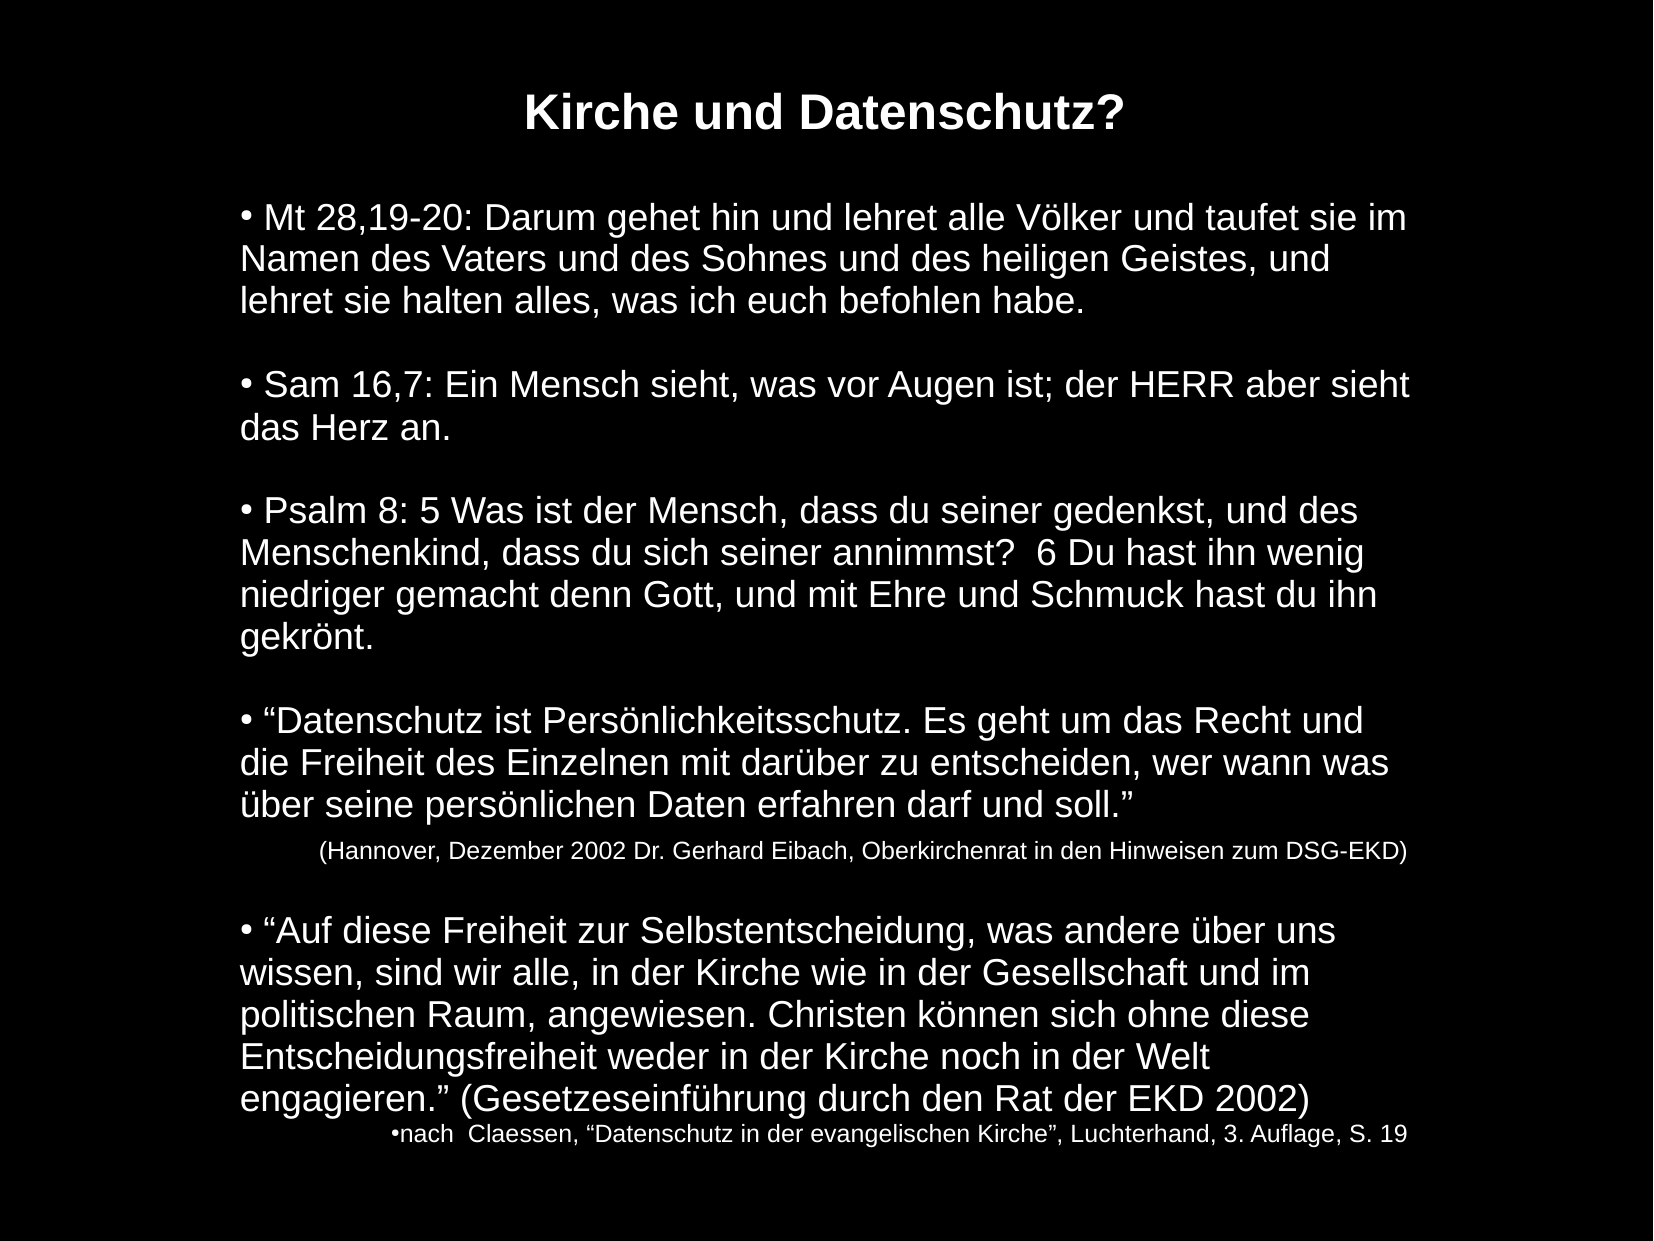

Kirche und Datenschutz?
 Mt 28,19-20: Darum gehet hin und lehret alle Völker und taufet sie im Namen des Vaters und des Sohnes und des heiligen Geistes, und lehret sie halten alles, was ich euch befohlen habe.
 Sam 16,7: Ein Mensch sieht, was vor Augen ist; der HERR aber sieht das Herz an.
 Psalm 8: 5 Was ist der Mensch, dass du seiner gedenkst, und des Menschenkind, dass du sich seiner annimmst? 6 Du hast ihn wenig niedriger gemacht denn Gott, und mit Ehre und Schmuck hast du ihn gekrönt.
 “Datenschutz ist Persönlichkeitsschutz. Es geht um das Recht und die Freiheit des Einzelnen mit darüber zu entscheiden, wer wann was über seine persönlichen Daten erfahren darf und soll.”
 (Hannover, Dezember 2002 Dr. Gerhard Eibach, Oberkirchenrat in den Hinweisen zum DSG-EKD)
 “Auf diese Freiheit zur Selbstentscheidung, was andere über uns wissen, sind wir alle, in der Kirche wie in der Gesellschaft und im politischen Raum, angewiesen. Christen können sich ohne diese Entscheidungsfreiheit weder in der Kirche noch in der Welt engagieren.” (Gesetzeseinführung durch den Rat der EKD 2002)
nach Claessen, “Datenschutz in der evangelischen Kirche”, Luchterhand, 3. Auflage, S. 19